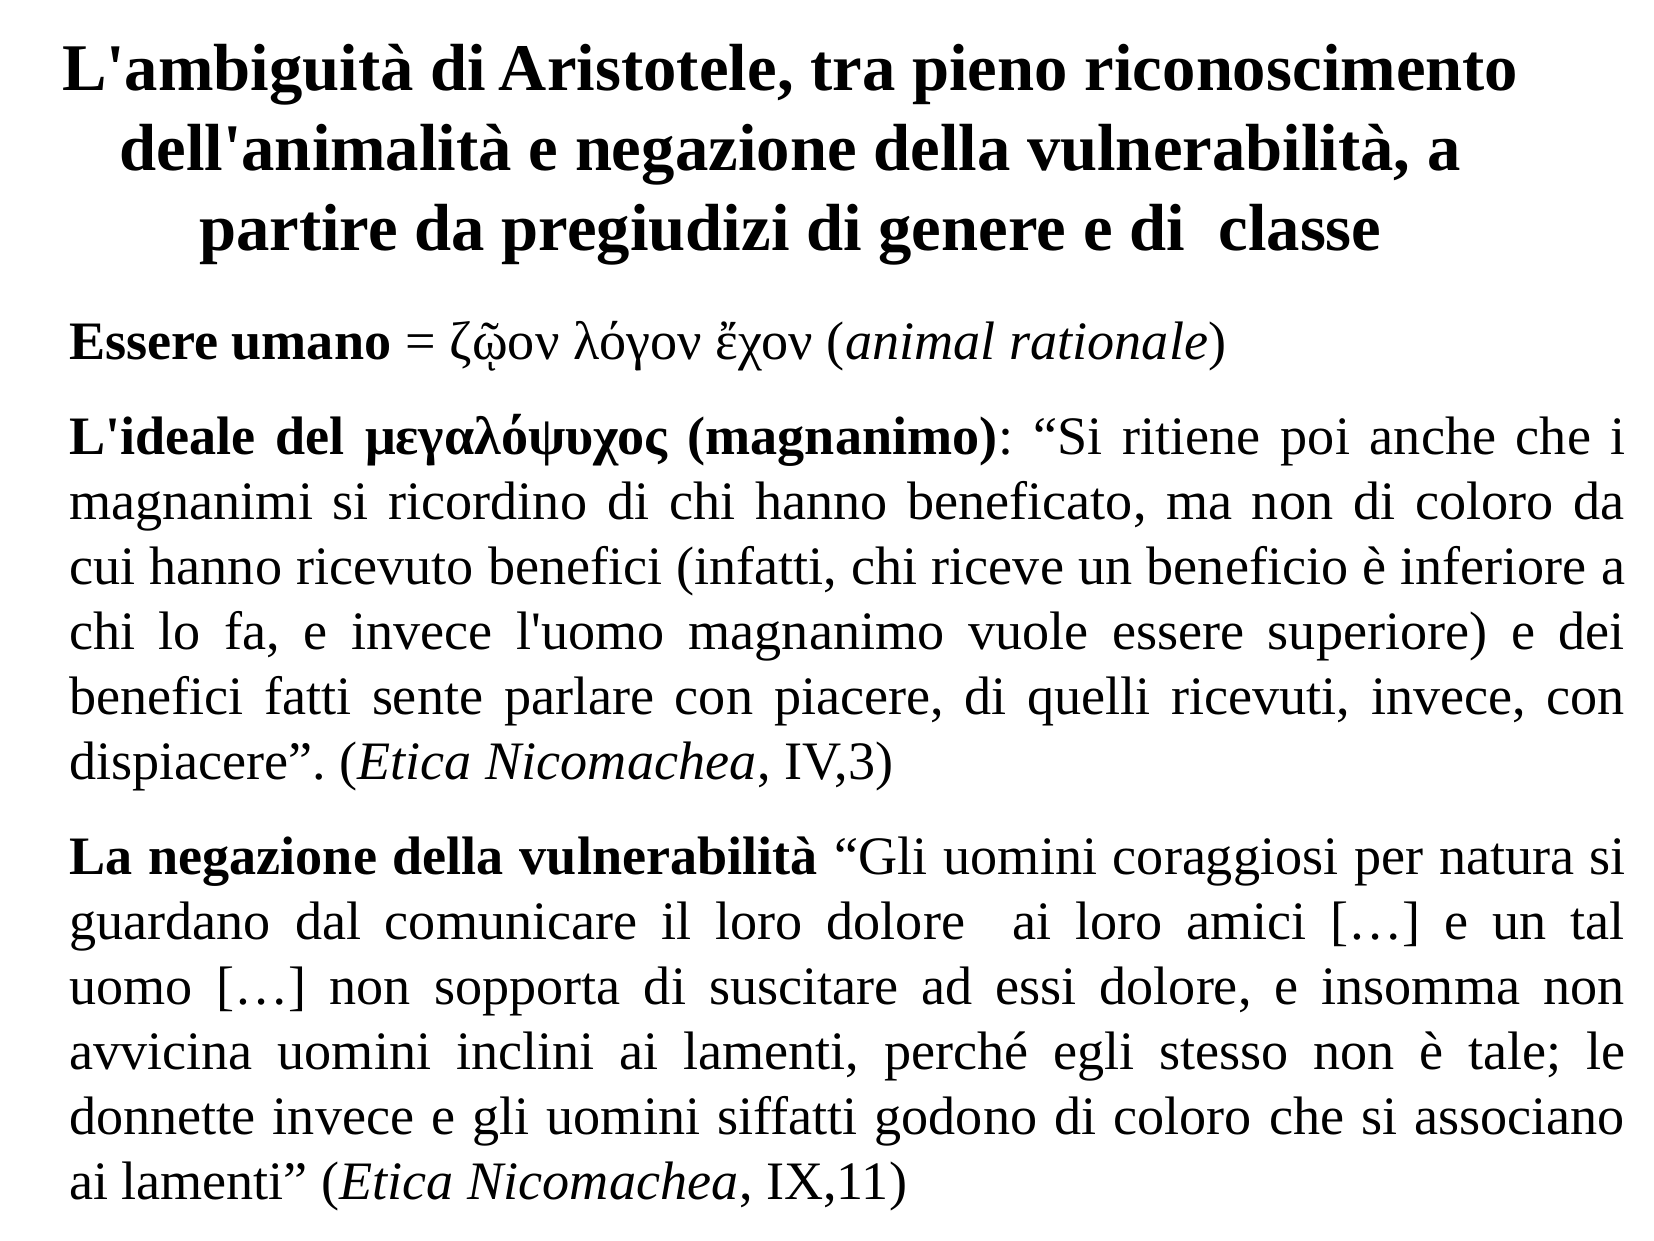

# L'ambiguità di Aristotele, tra pieno riconoscimento dell'animalità e negazione della vulnerabilità, a partire da pregiudizi di genere e di classe
Essere umano = ζῷον λόγον ἔχον (animal rationale)
L'ideale del μεγαλόψυχος (magnanimo): “Si ritiene poi anche che i magnanimi si ricordino di chi hanno beneficato, ma non di coloro da cui hanno ricevuto benefici (infatti, chi riceve un beneficio è inferiore a chi lo fa, e invece l'uomo magnanimo vuole essere superiore) e dei benefici fatti sente parlare con piacere, di quelli ricevuti, invece, con dispiacere”. (Etica Nicomachea, IV,3)
La negazione della vulnerabilità “Gli uomini coraggiosi per natura si guardano dal comunicare il loro dolore ai loro amici […] e un tal uomo […] non sopporta di suscitare ad essi dolore, e insomma non avvicina uomini inclini ai lamenti, perché egli stesso non è tale; le donnette invece e gli uomini siffatti godono di coloro che si associano ai lamenti” (Etica Nicomachea, IX,11)